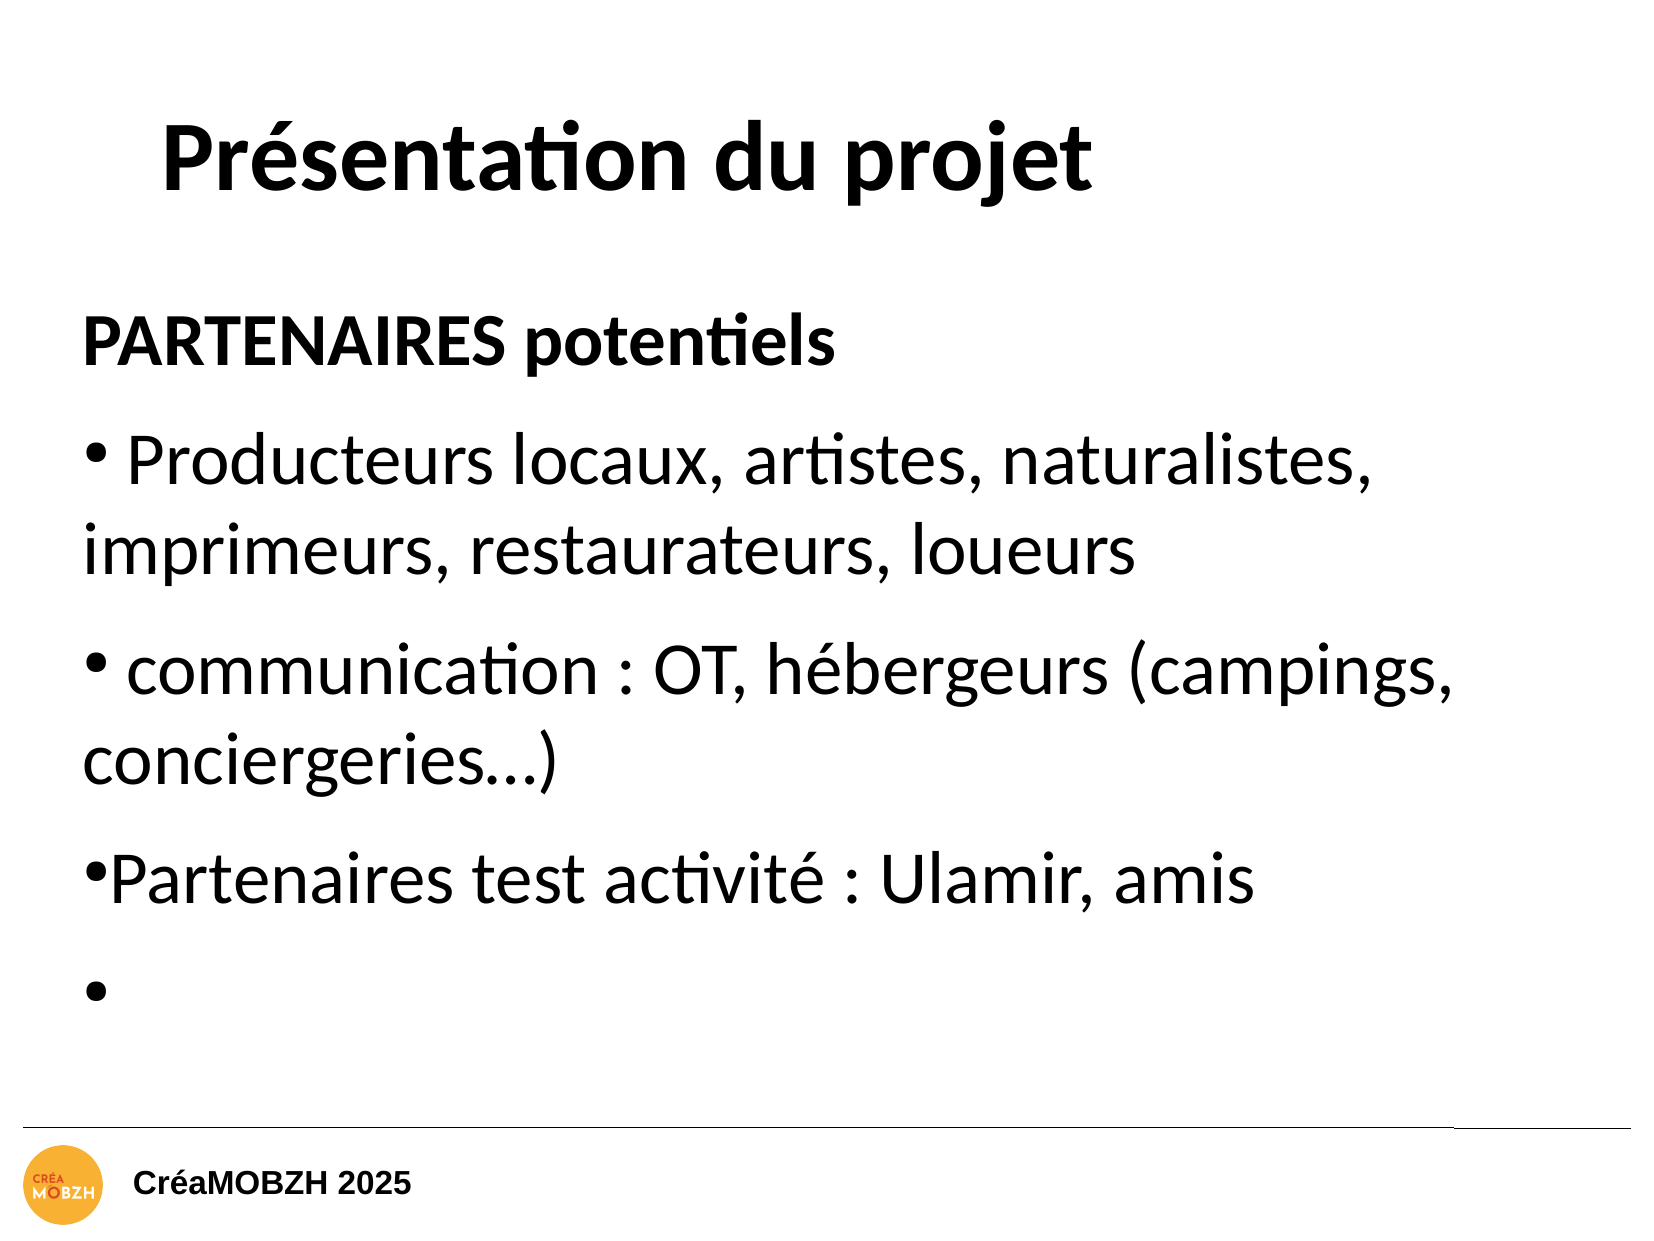

# Présentation du projet
PARTENAIRES potentiels
 Producteurs locaux, artistes, naturalistes, imprimeurs, restaurateurs, loueurs
 communication : OT, hébergeurs (campings, conciergeries…)
Partenaires test activité : Ulamir, amis
CréaMOBZH 2025